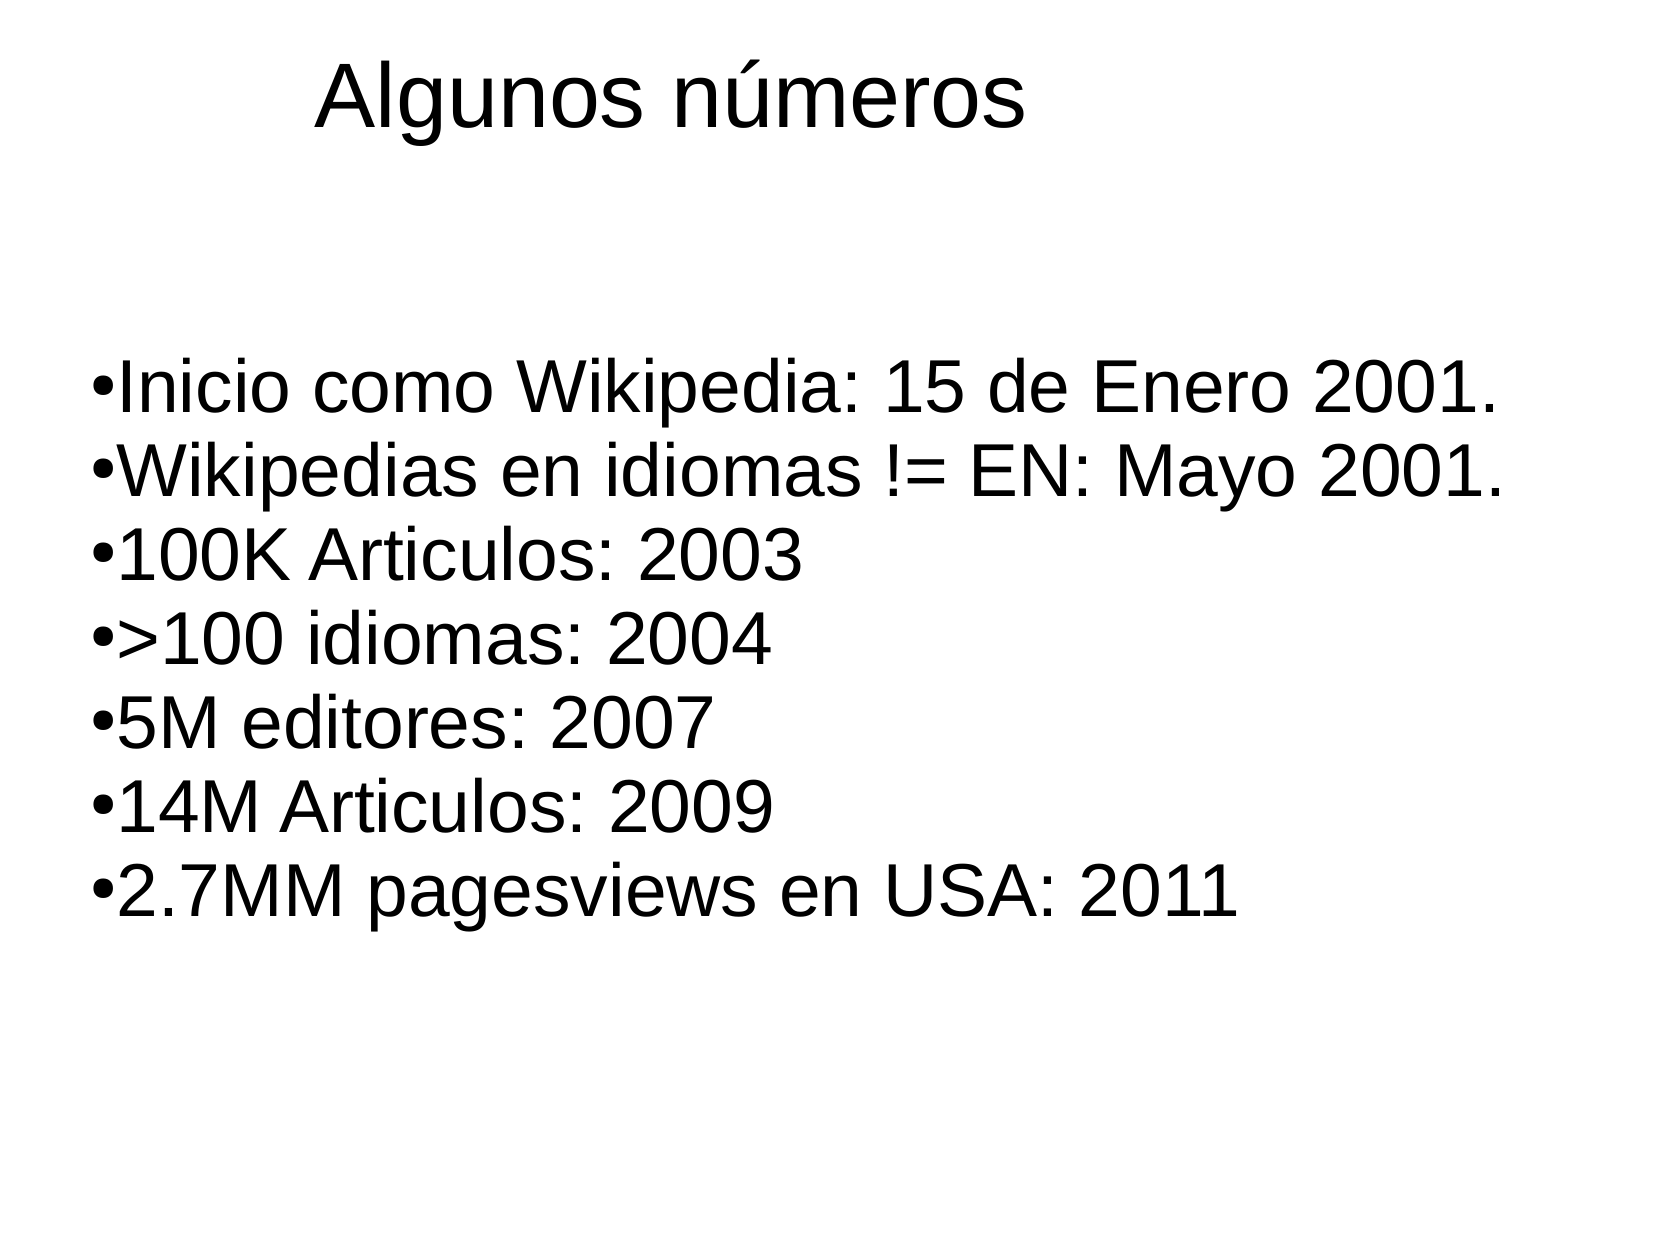

Algunos números
Inicio como Wikipedia: 15 de Enero 2001.
Wikipedias en idiomas != EN: Mayo 2001.
100K Articulos: 2003
>100 idiomas: 2004
5M editores: 2007
14M Articulos: 2009
2.7MM pagesviews en USA: 2011